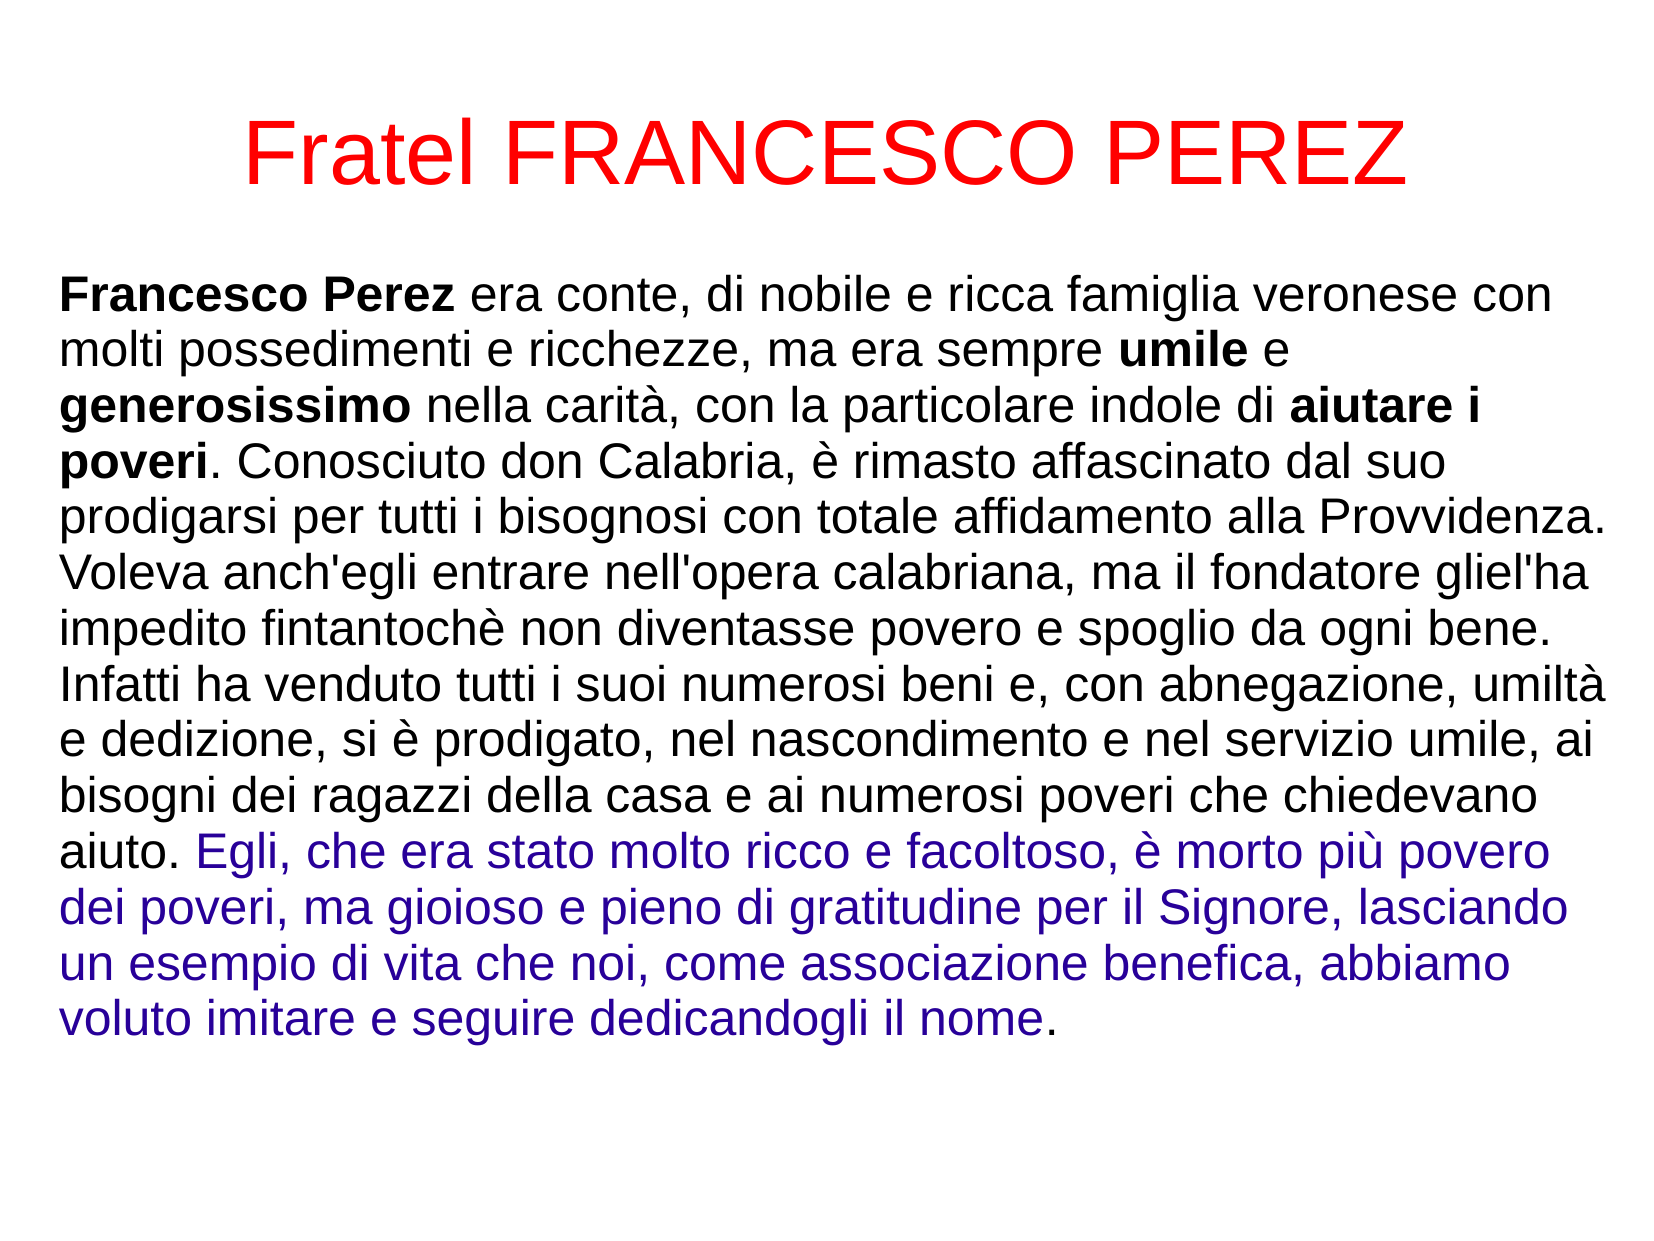

# Fratel FRANCESCO PEREZ
Francesco Perez era conte, di nobile e ricca famiglia veronese con molti possedimenti e ricchezze, ma era sempre umile e generosissimo nella carità, con la particolare indole di aiutare i poveri. Conosciuto don Calabria, è rimasto affascinato dal suo prodigarsi per tutti i bisognosi con totale affidamento alla Provvidenza. Voleva anch'egli entrare nell'opera calabriana, ma il fondatore gliel'ha impedito fintantochè non diventasse povero e spoglio da ogni bene. Infatti ha venduto tutti i suoi numerosi beni e, con abnegazione, umiltà e dedizione, si è prodigato, nel nascondimento e nel servizio umile, ai bisogni dei ragazzi della casa e ai numerosi poveri che chiedevano aiuto. Egli, che era stato molto ricco e facoltoso, è morto più povero dei poveri, ma gioioso e pieno di gratitudine per il Signore, lasciando un esempio di vita che noi, come associazione benefica, abbiamo voluto imitare e seguire dedicandogli il nome.